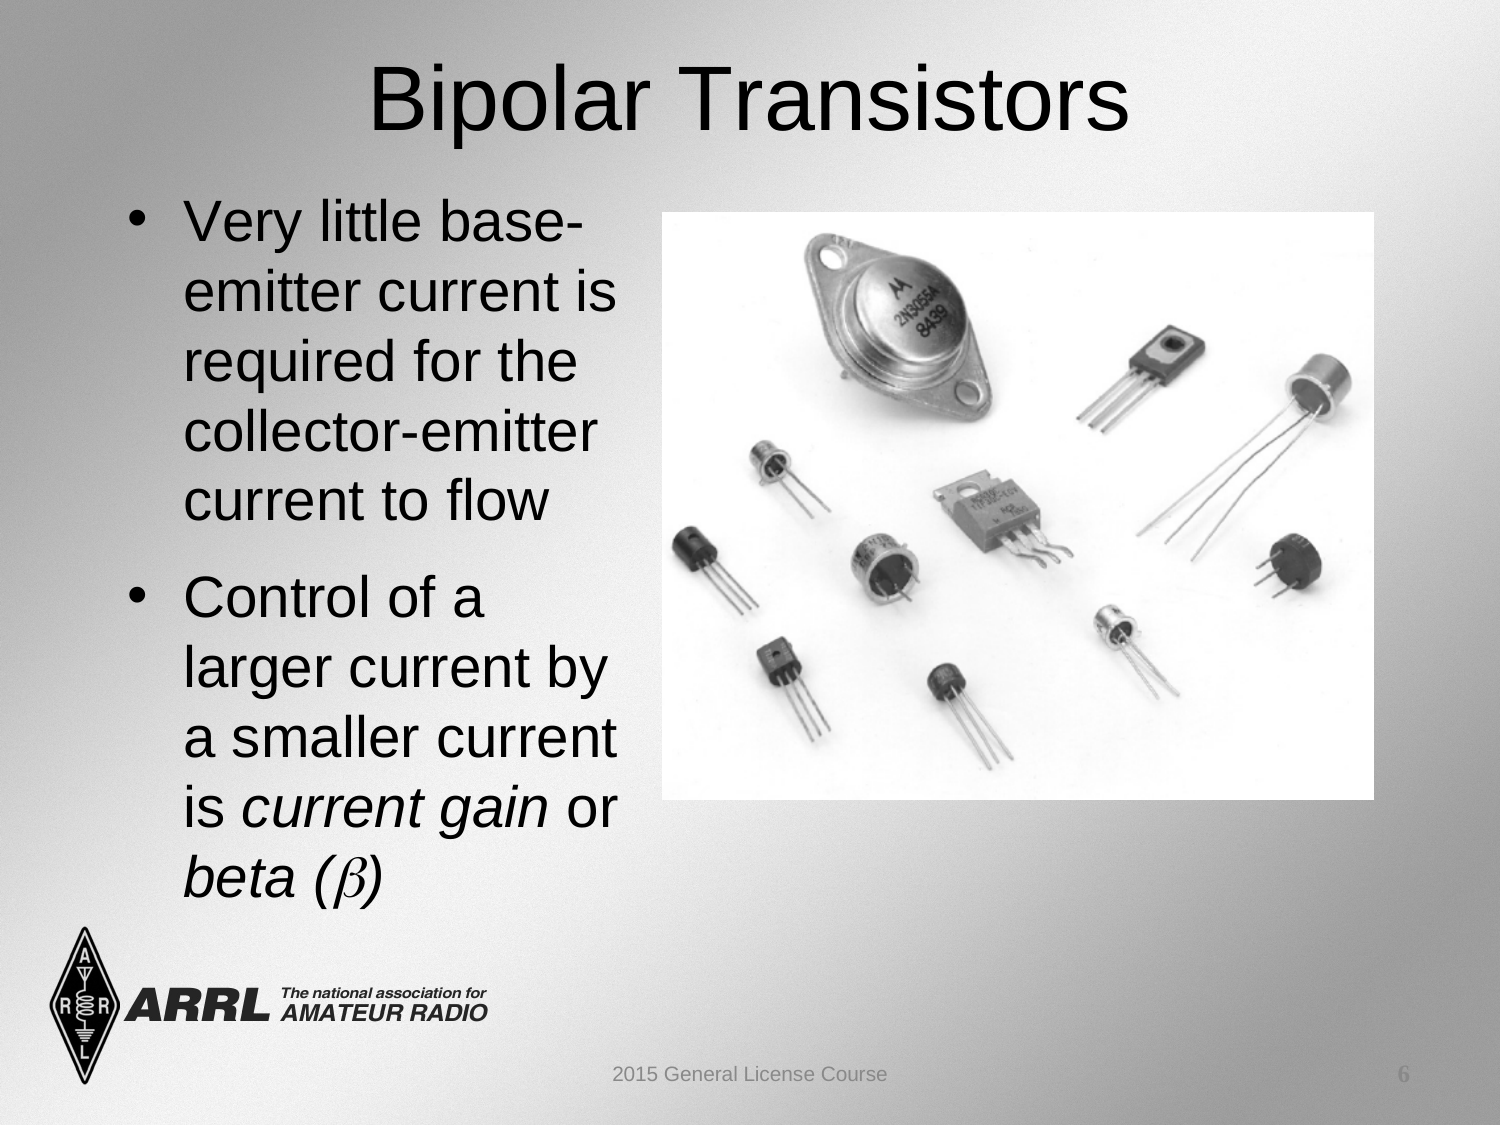

Bipolar Transistors
Very little base-emitter current is required for the collector-emitter current to flow
Control of a larger current by a smaller current is current gain or beta ()
2015 General License Course